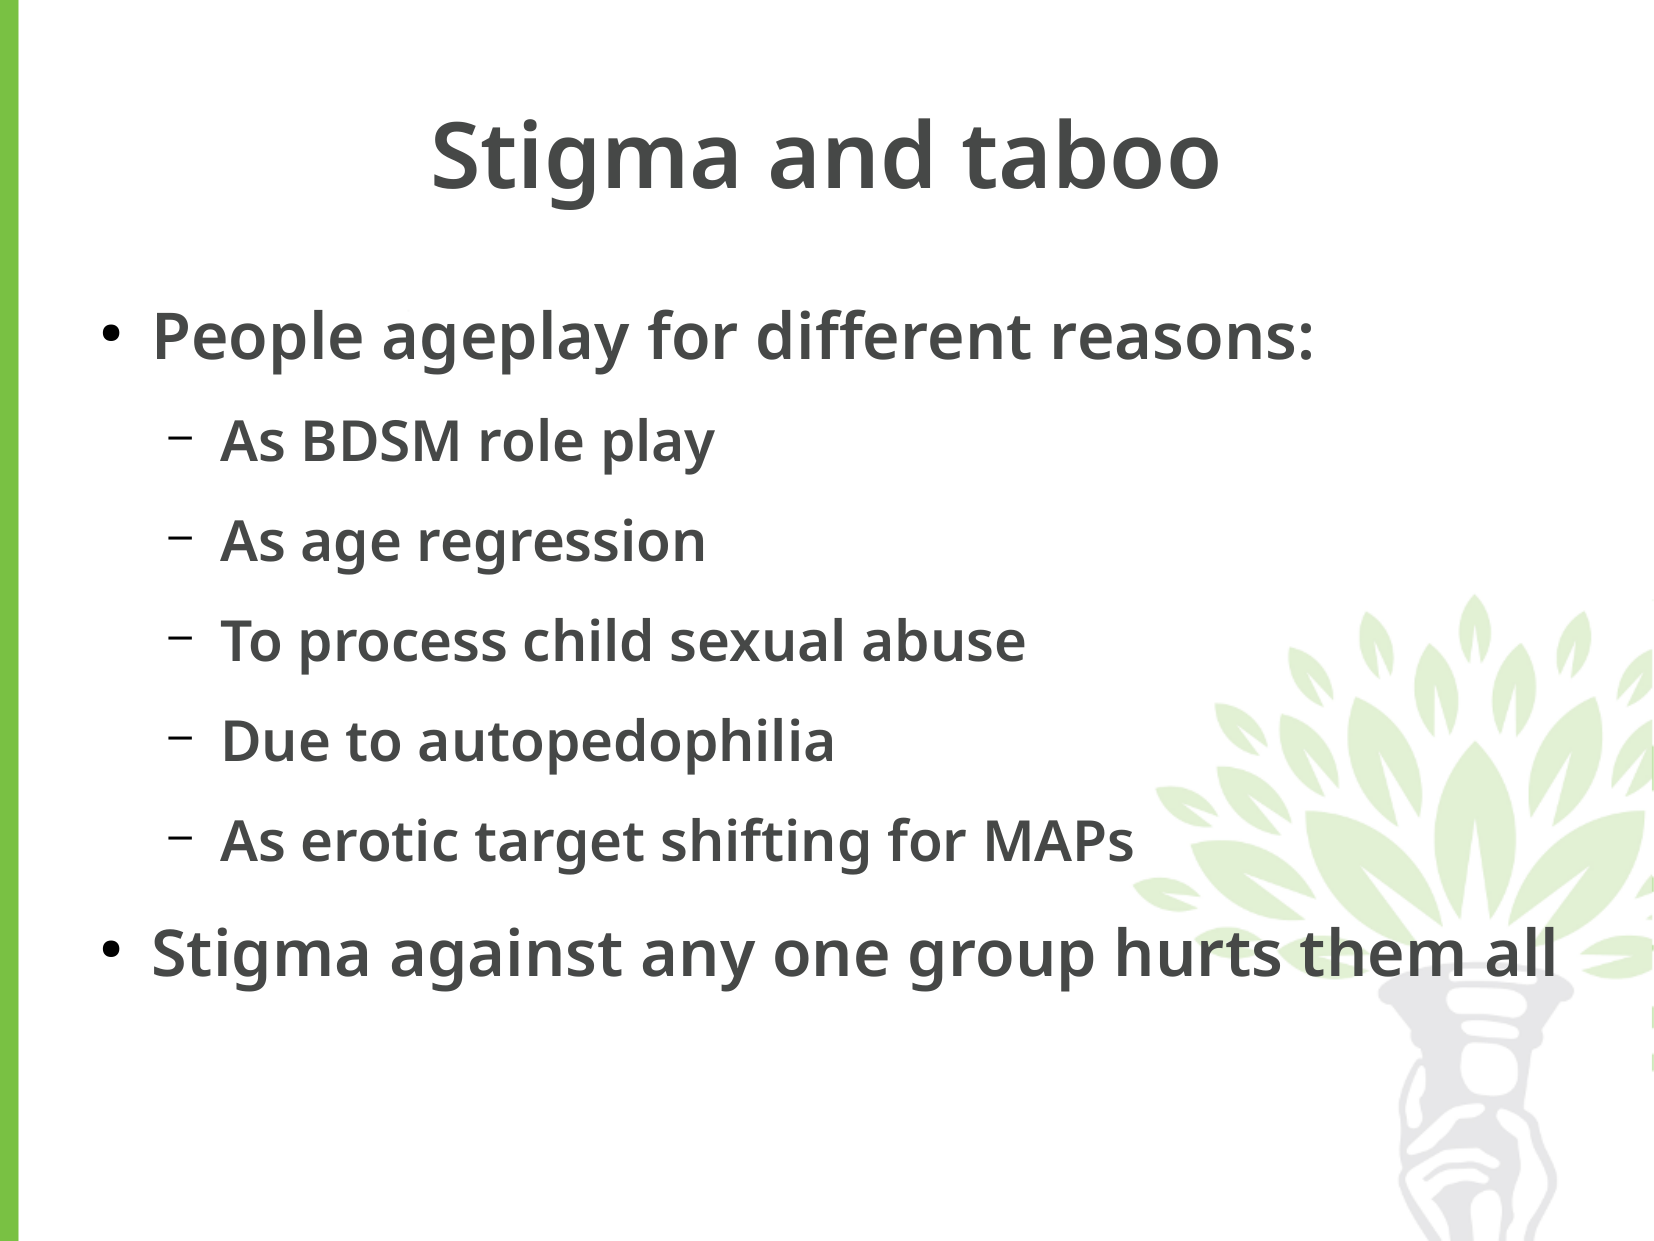

# Stigma and taboo
People ageplay for different reasons:
As BDSM role play
As age regression
To process child sexual abuse
Due to autopedophilia
As erotic target shifting for MAPs
Stigma against any one group hurts them all